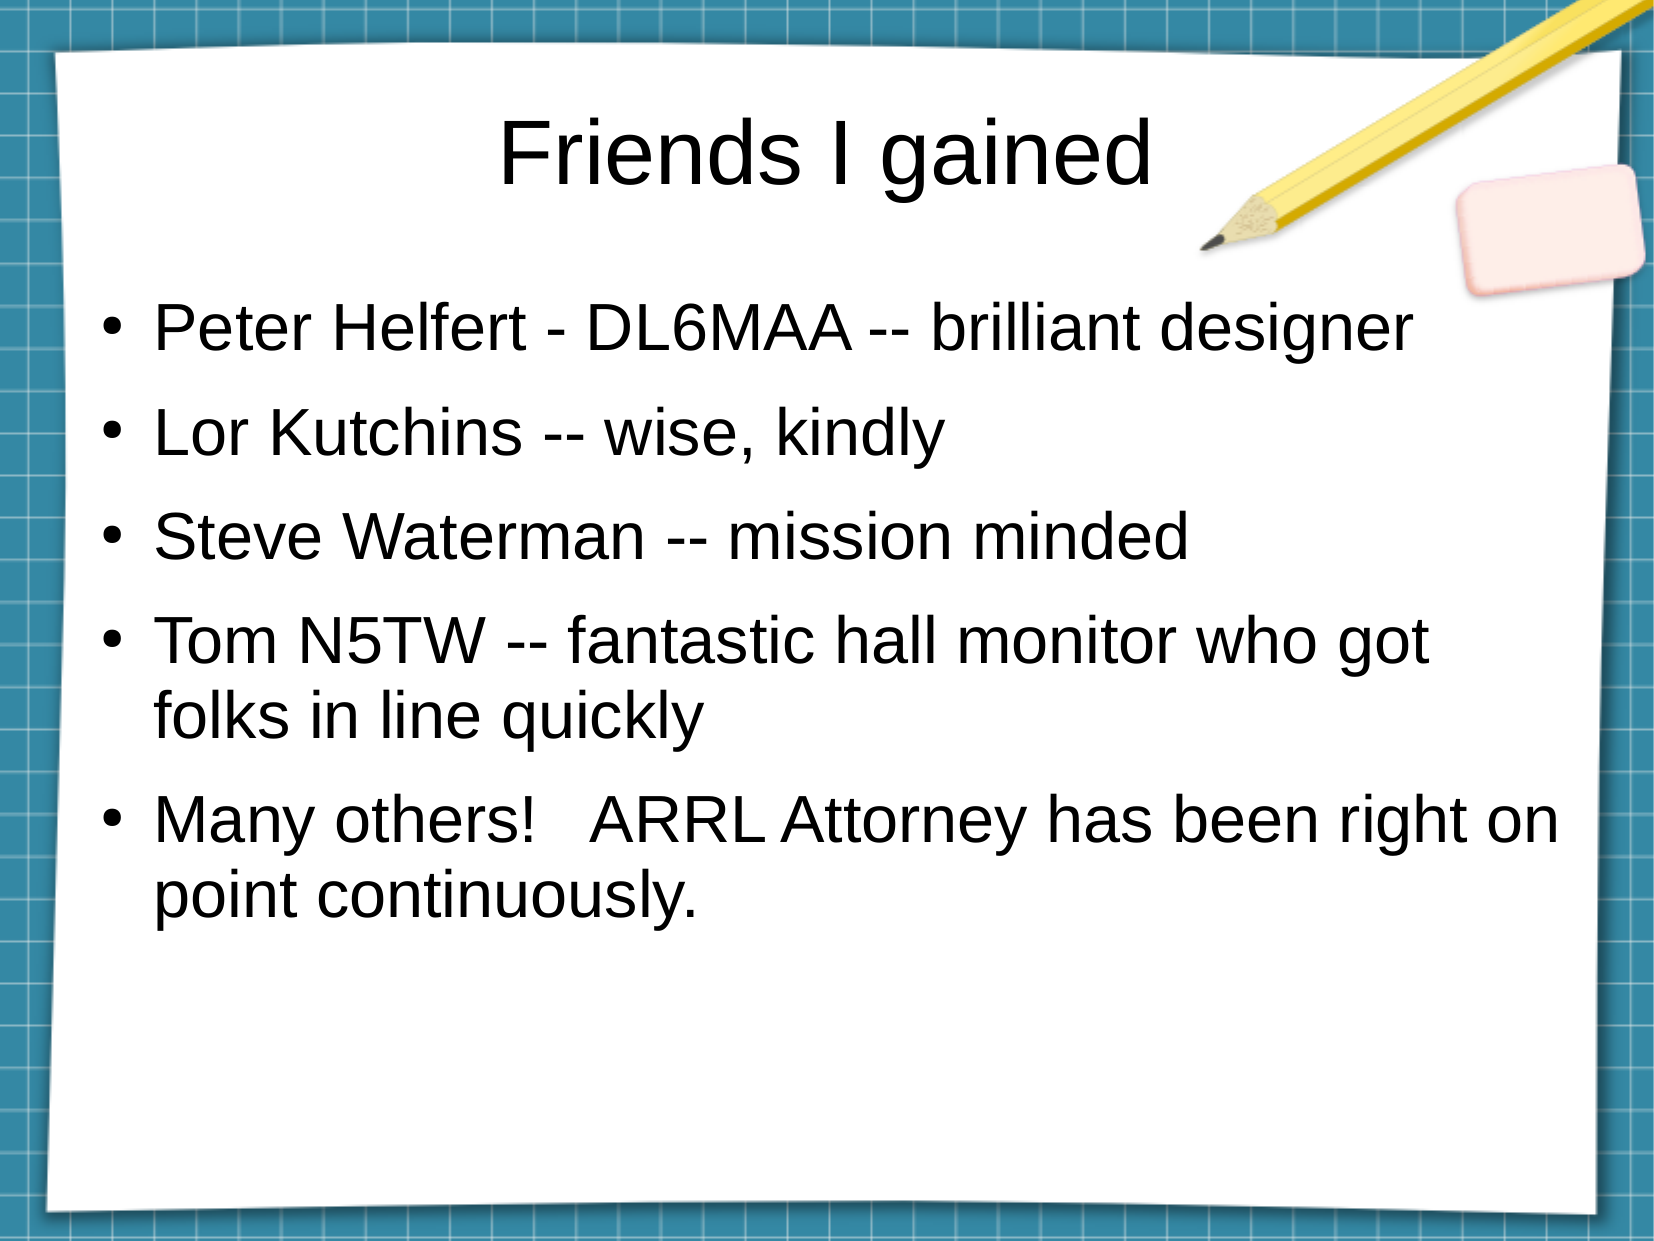

# Friends I gained
Peter Helfert - DL6MAA -- brilliant designer
Lor Kutchins -- wise, kindly
Steve Waterman -- mission minded
Tom N5TW -- fantastic hall monitor who got folks in line quickly
Many others! ARRL Attorney has been right on point continuously.